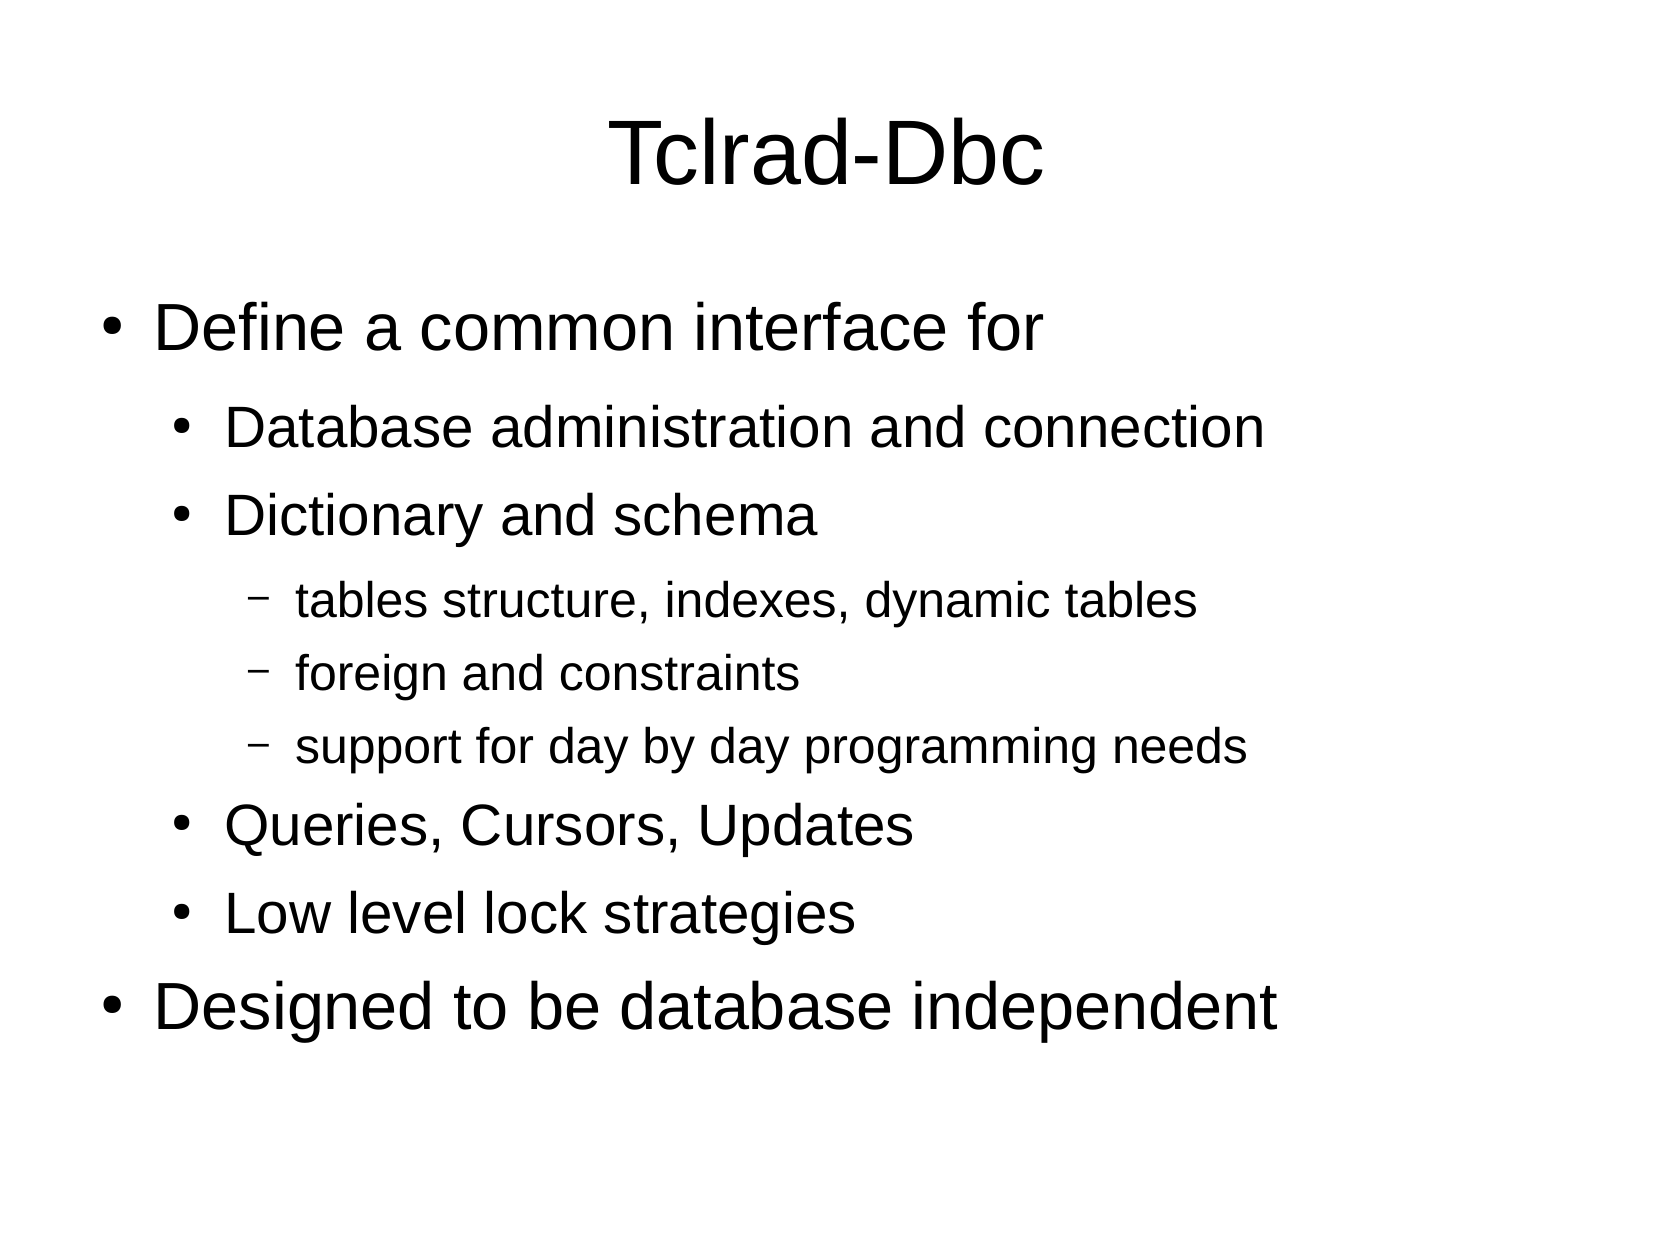

# Tclrad-Dbc
Define a common interface for
Database administration and connection
Dictionary and schema
tables structure, indexes, dynamic tables
foreign and constraints
support for day by day programming needs
Queries, Cursors, Updates
Low level lock strategies
Designed to be database independent